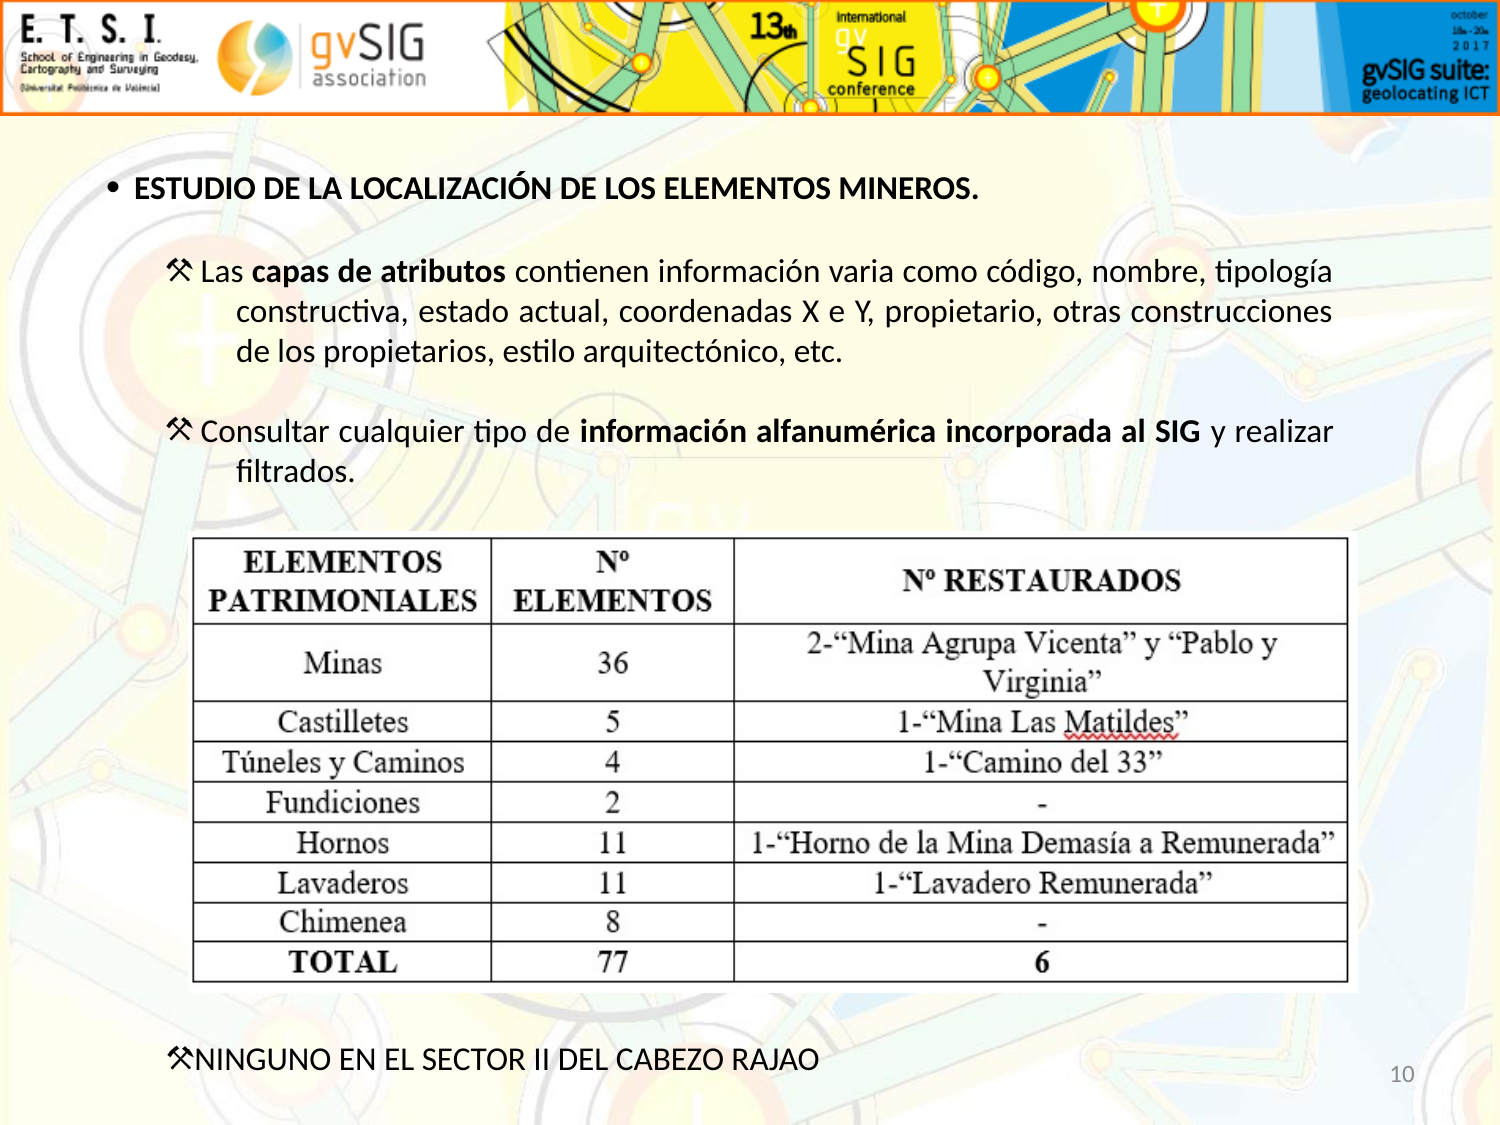

ESTUDIO DE LA LOCALIZACIÓN DE LOS ELEMENTOS MINEROS.
Las capas de atributos contienen información varia como código, nombre, tipología constructiva, estado actual, coordenadas X e Y, propietario, otras construcciones de los propietarios, estilo arquitectónico, etc.
Consultar cualquier tipo de información alfanumérica incorporada al SIG y realizar filtrados.
NINGUNO EN EL SECTOR II DEL CABEZO RAJAO